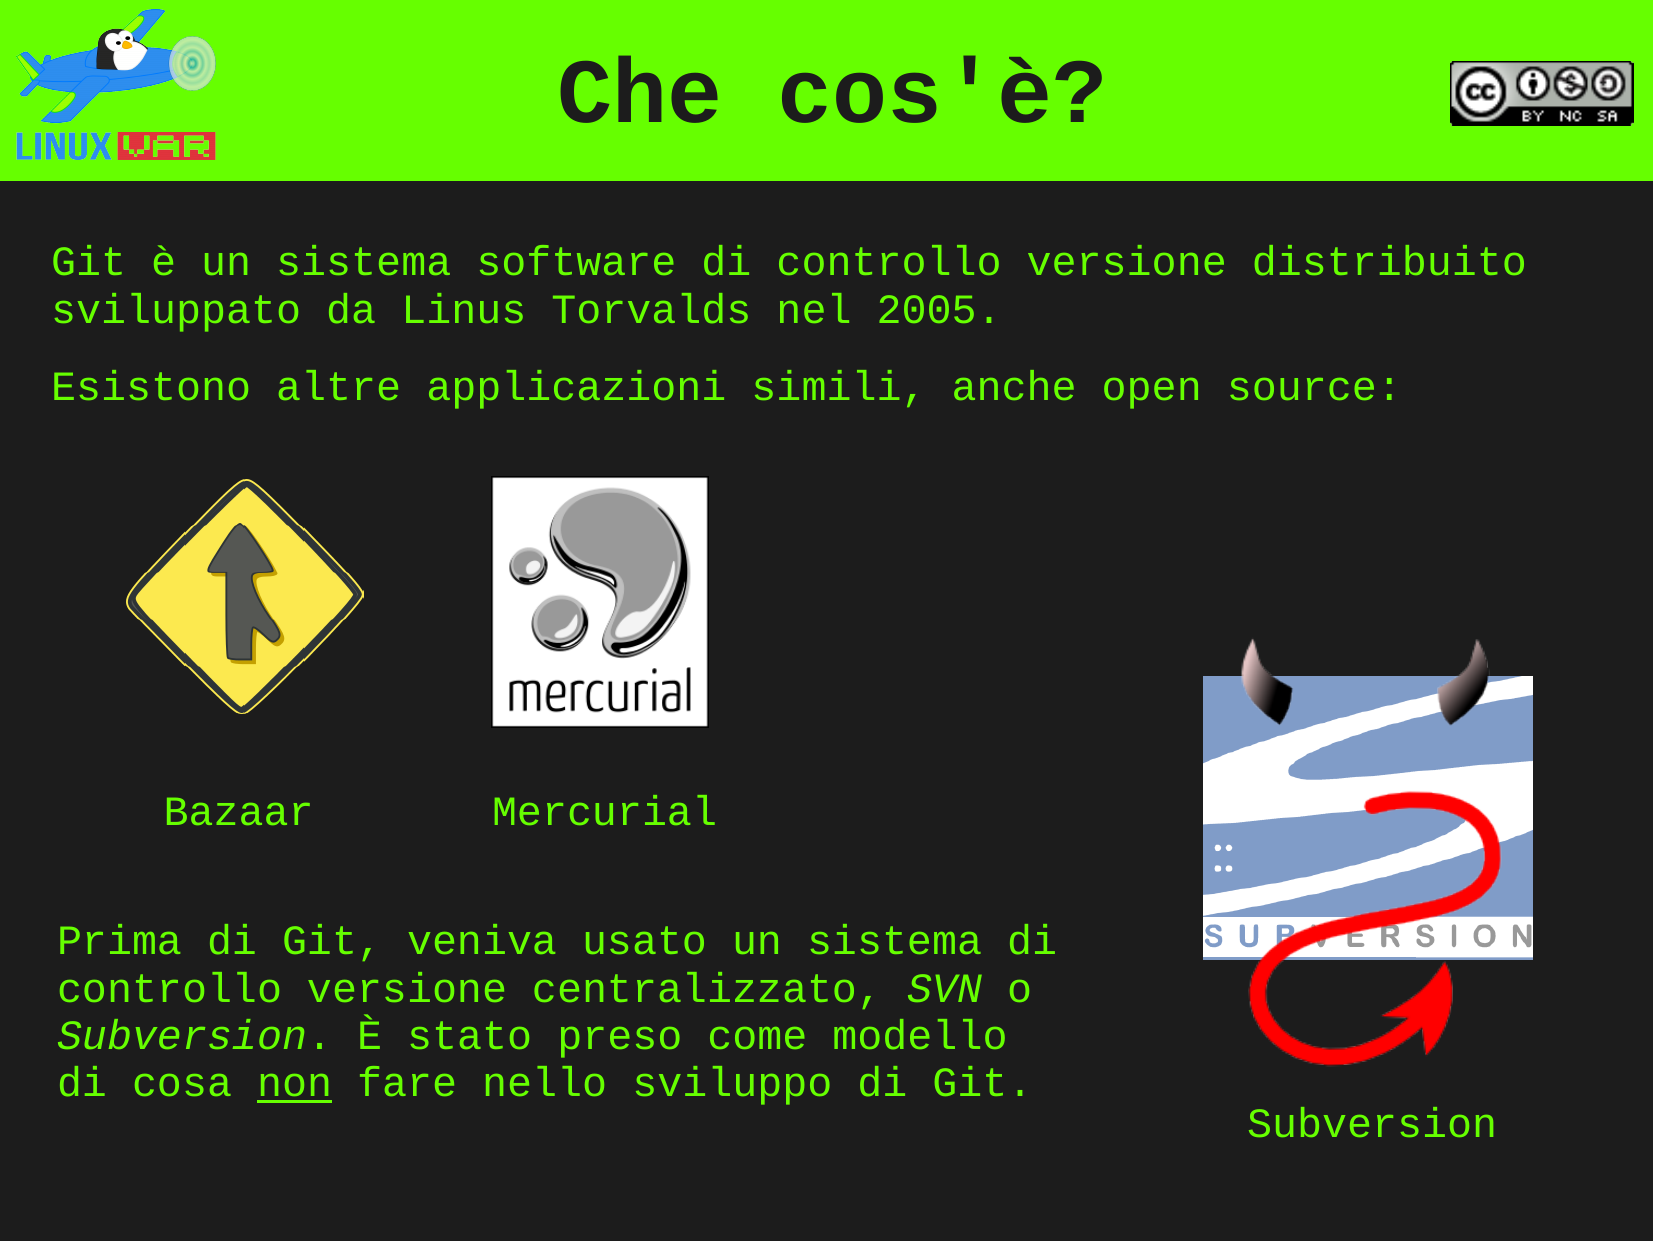

Che cos'è?
Git è un sistema software di controllo versione distribuito sviluppato da Linus Torvalds nel 2005.
Esistono altre applicazioni simili, anche open source:
Bazaar
Mercurial
Prima di Git, veniva usato un sistema di controllo versione centralizzato, SVN o Subversion. È stato preso come modello di cosa non fare nello sviluppo di Git.
Subversion